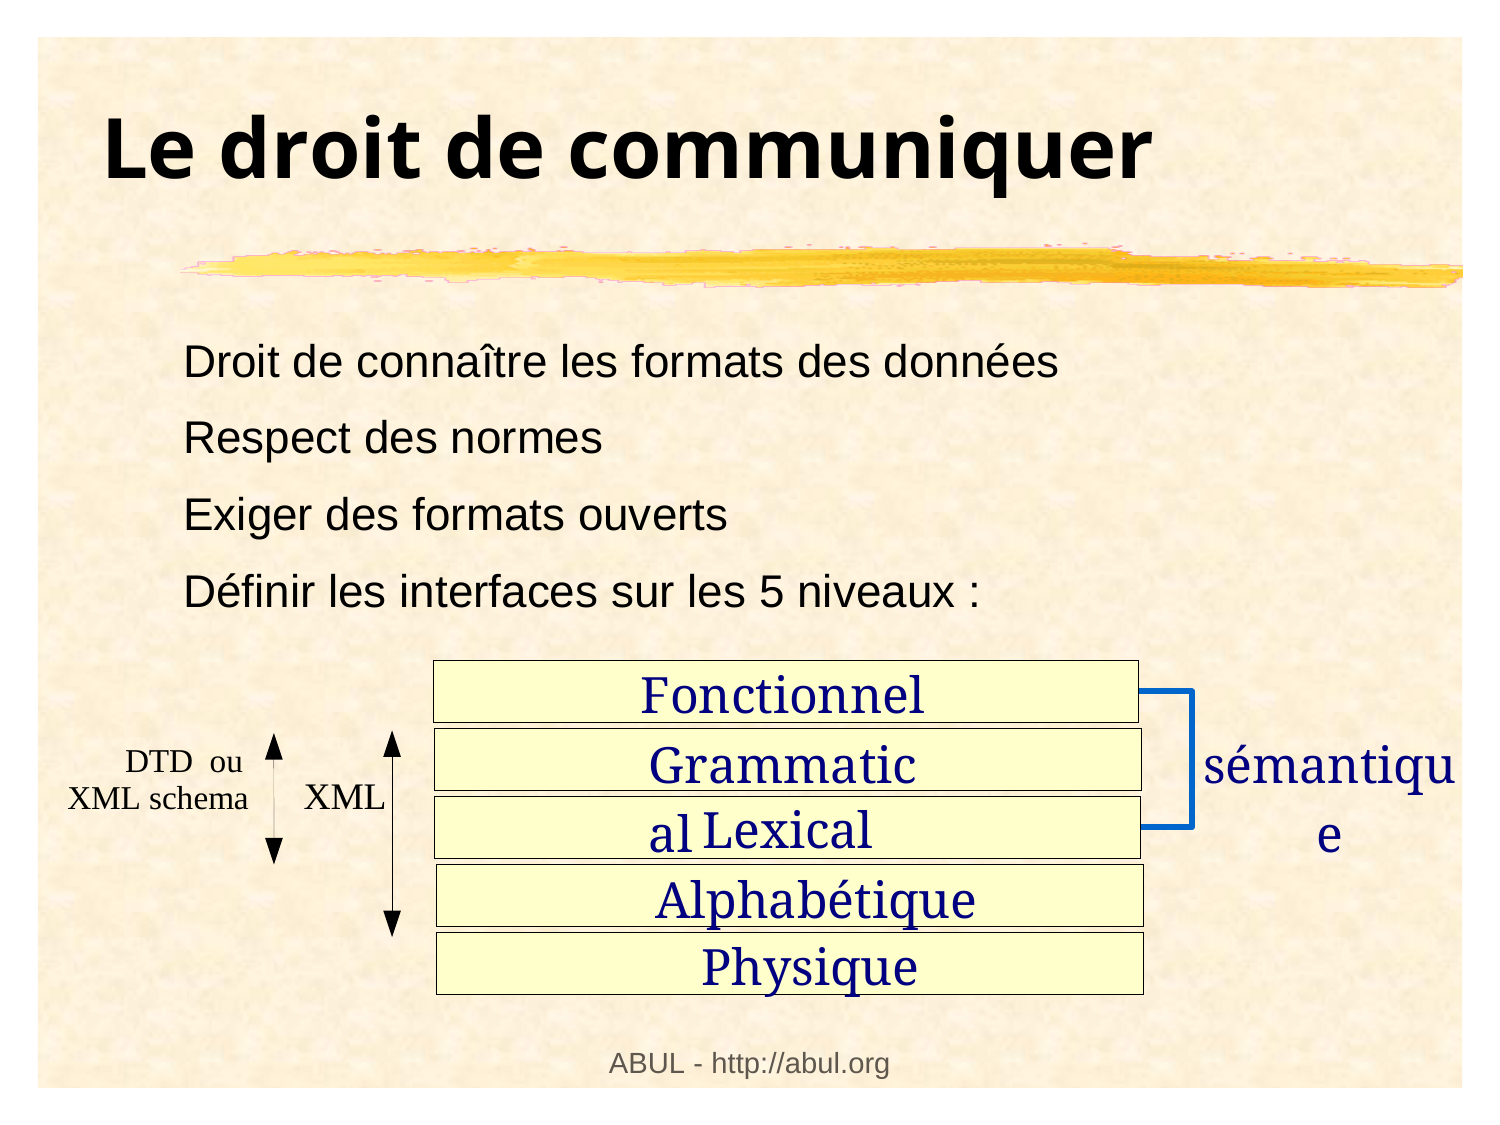

# Le droit de communiquer
 Droit de connaître les formats des données
 Respect des normes
 Exiger des formats ouverts
 Définir les interfaces sur les 5 niveaux :
Fonctionnel
Grammatical
sémantique
 DTD ou
XML schema
XML
Lexical
Alphabétique
Physique